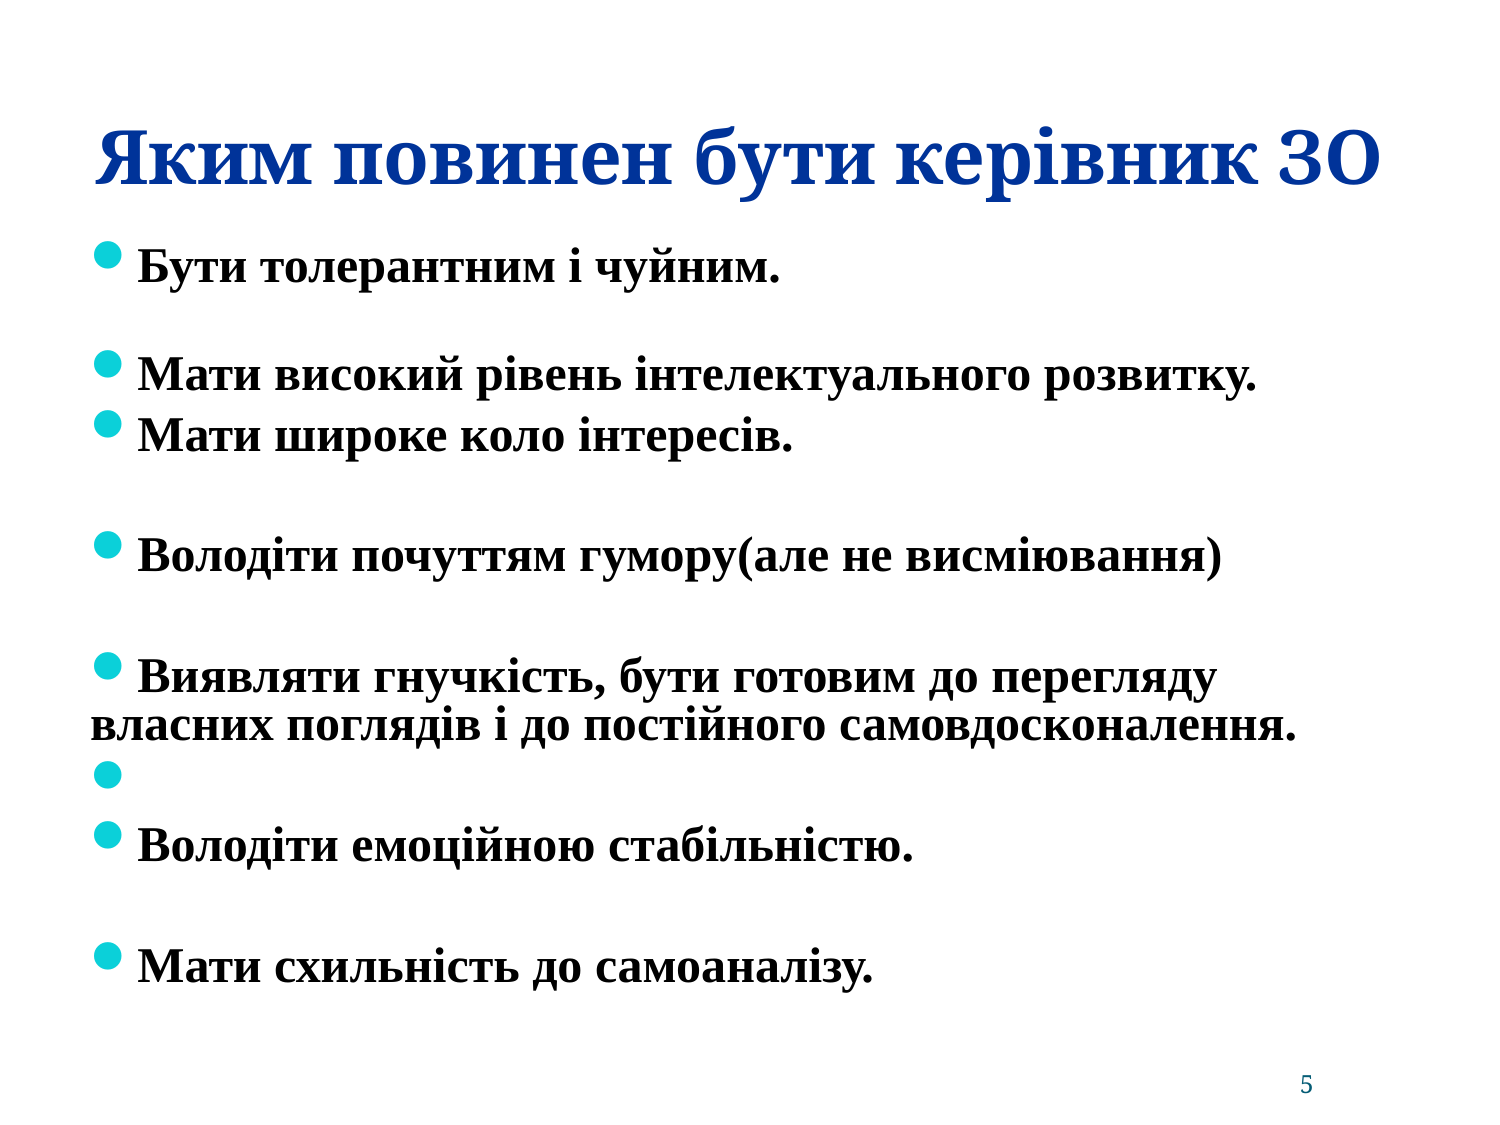

# Яким повинен бути керівник ЗО
Бути толерантним і чуйним.
Мати високий рівень інтелектуального розвитку.
Мати широке коло інтересів.
Володіти почуттям гумору(але не висміювання)
Виявляти гнучкість, бути готовим до перегляду власних поглядів і до постійного самовдосконалення.
Володіти емоційною стабільністю.
Мати схильність до самоаналізу.